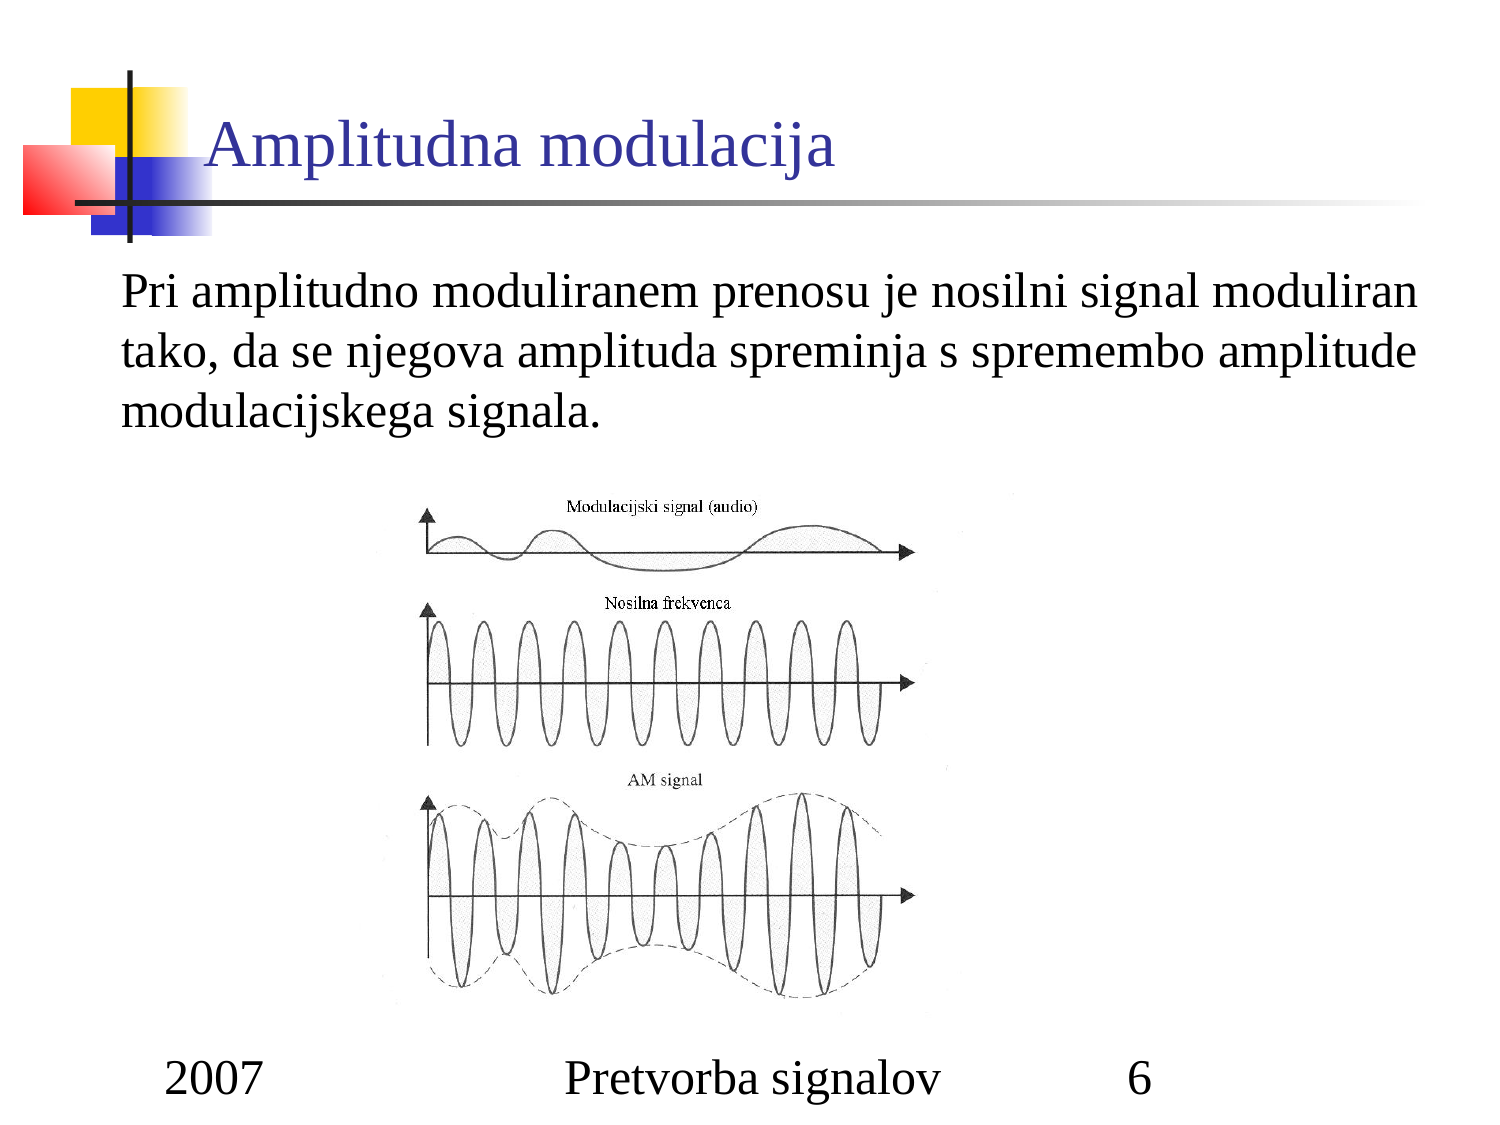

# Amplitudna modulacija
	Pri amplitudno moduliranem prenosu je nosilni signal moduliran tako, da se njegova amplituda spreminja s spremembo amplitude modulacijskega signala.
2007
Pretvorba signalov
6